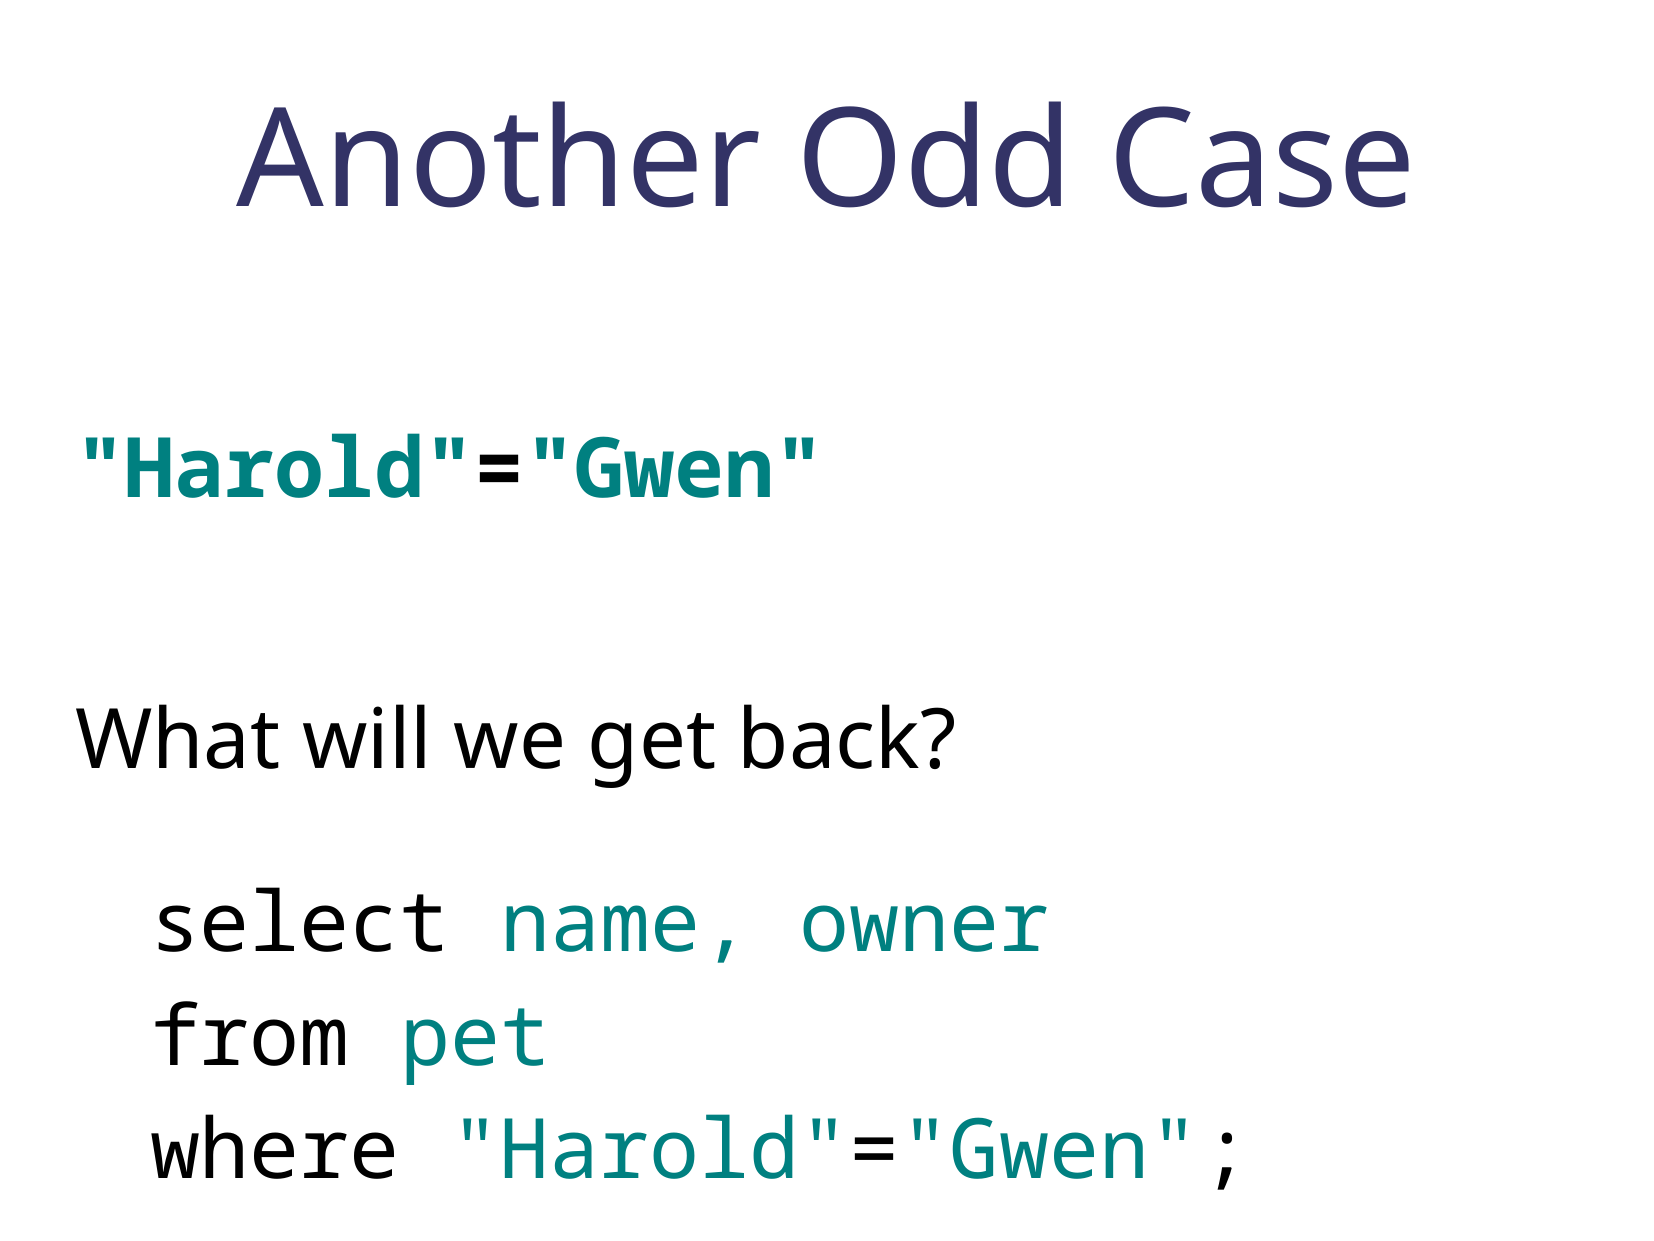

# Another Odd Case
"Harold"="Gwen"
What will we get back?
select name, owner
from pet
where "Harold"="Gwen";